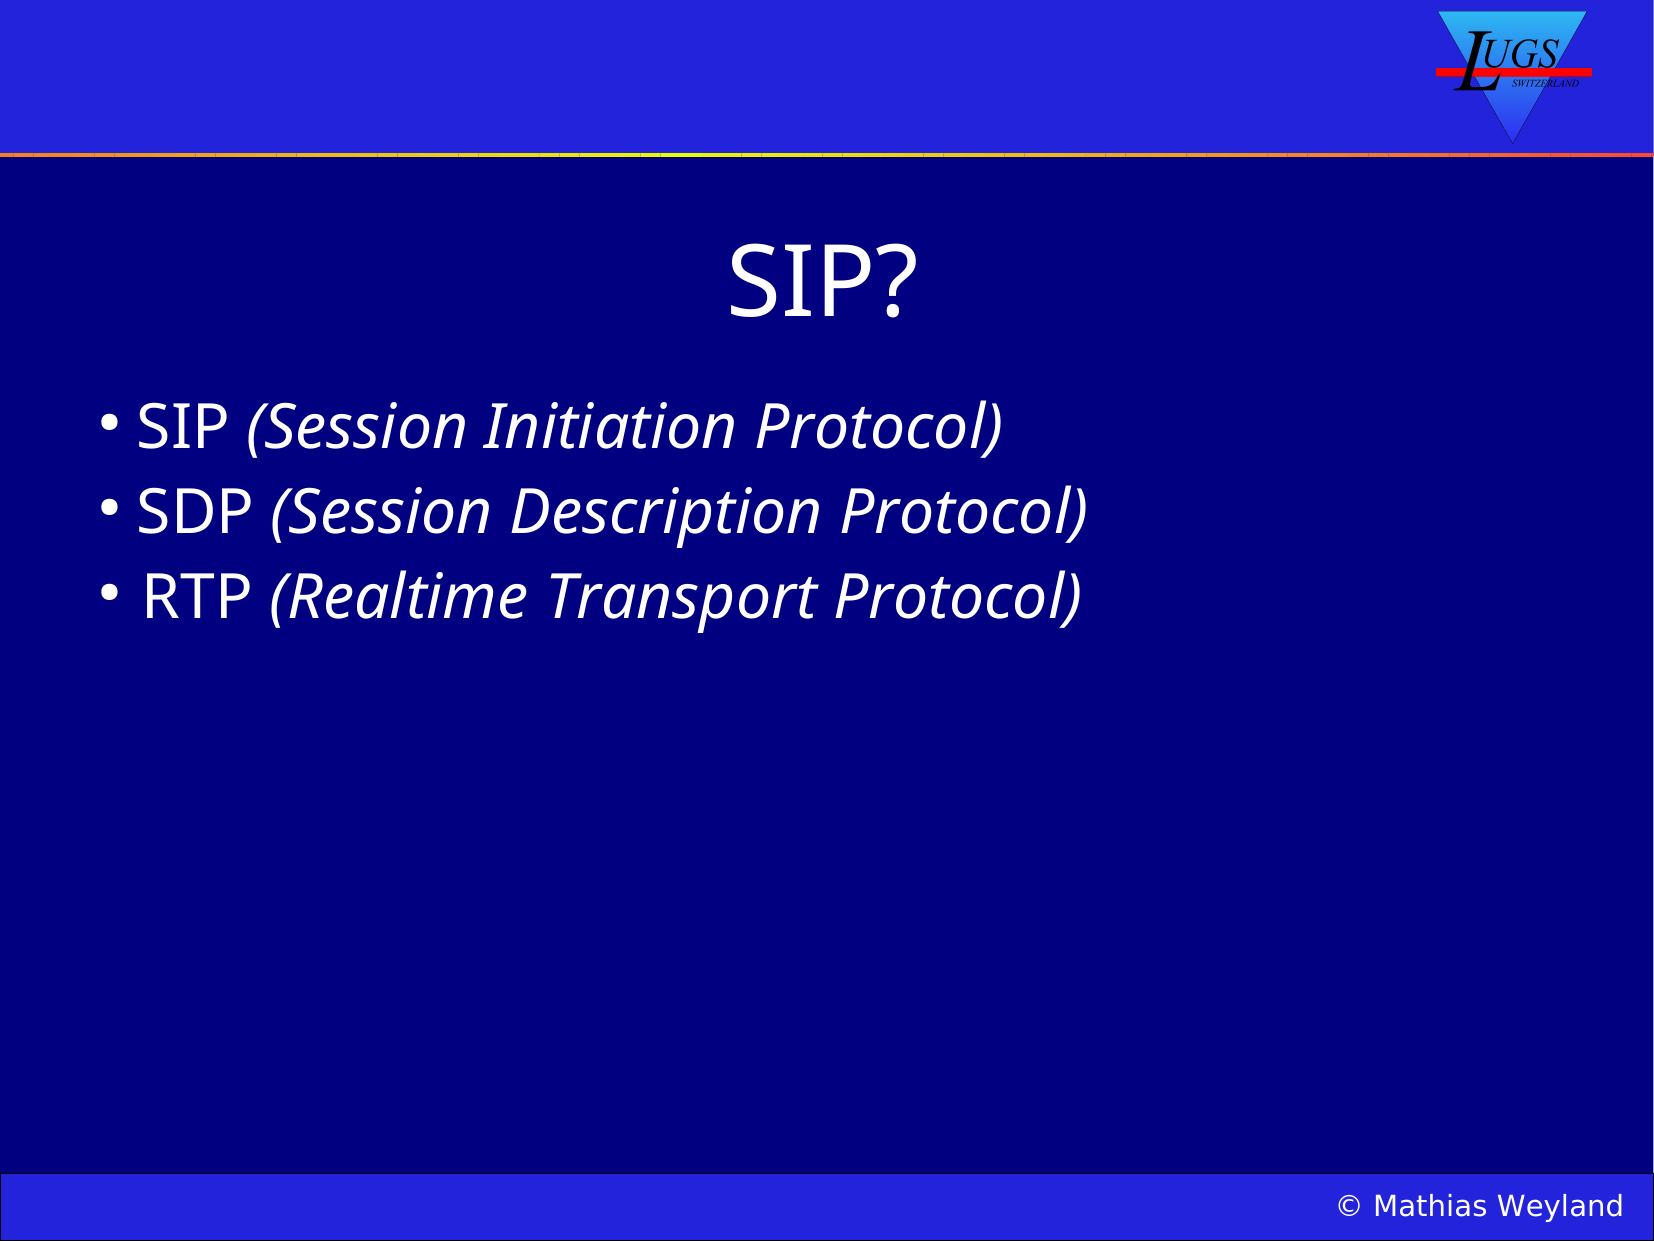

SIP?
 SIP (Session Initiation Protocol)
 SDP (Session Description Protocol)
RTP (Realtime Transport Protocol)
© Mathias Weyland